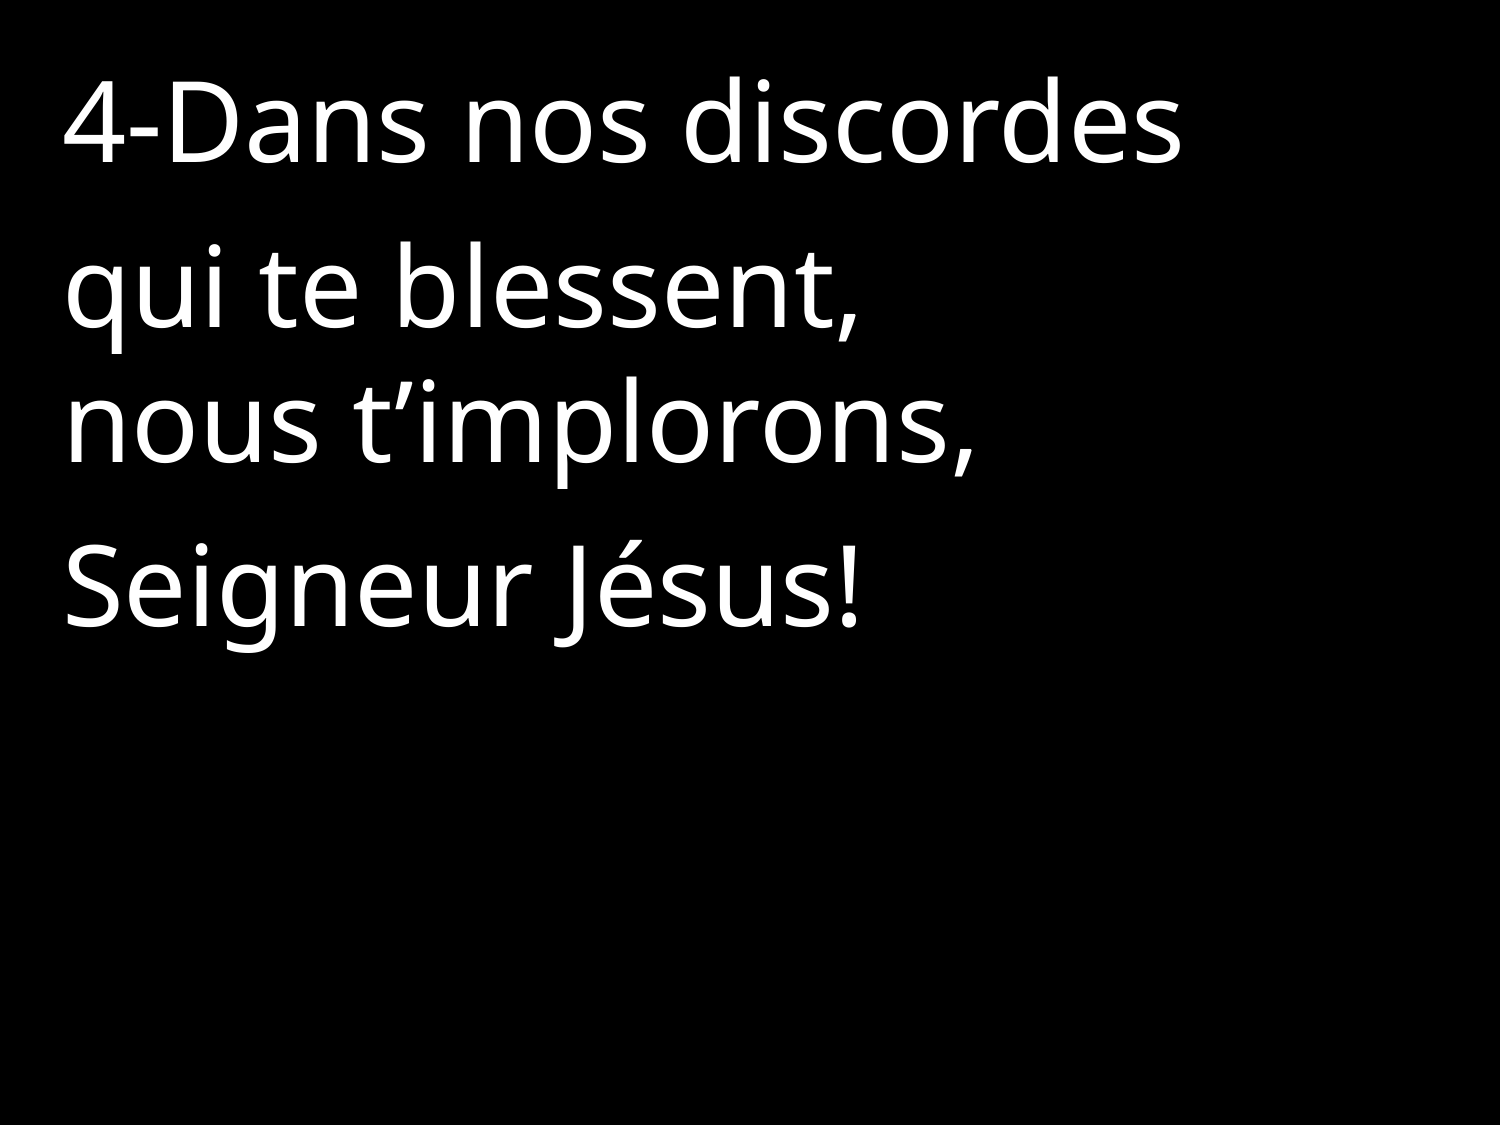

4-Dans nos discordes
qui te blessent, nous t’implorons,
Seigneur Jésus!
#